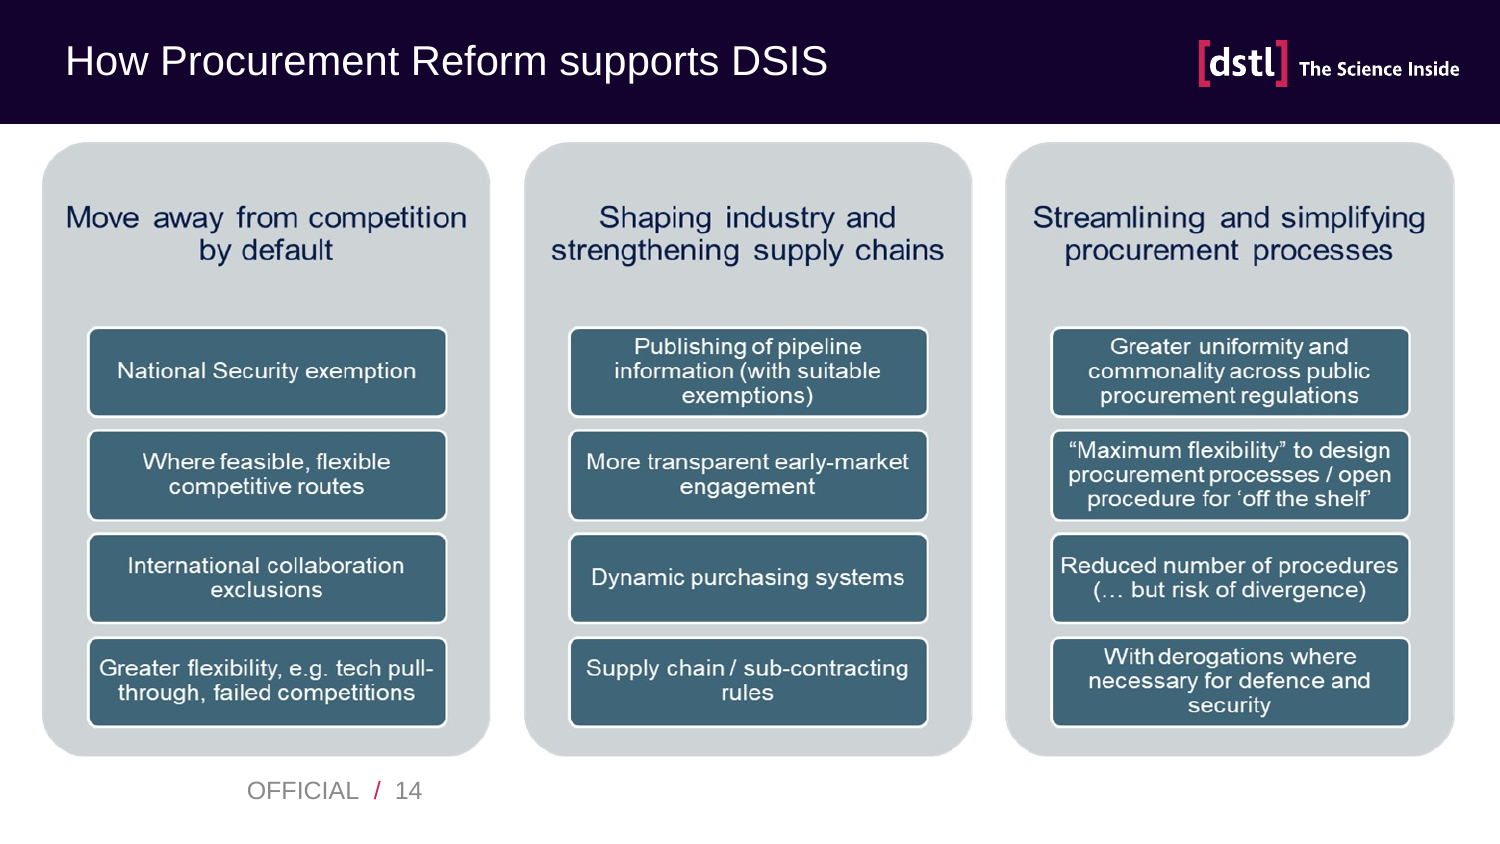

# How Procurement Reform supports DSIS
OFFICIAL /